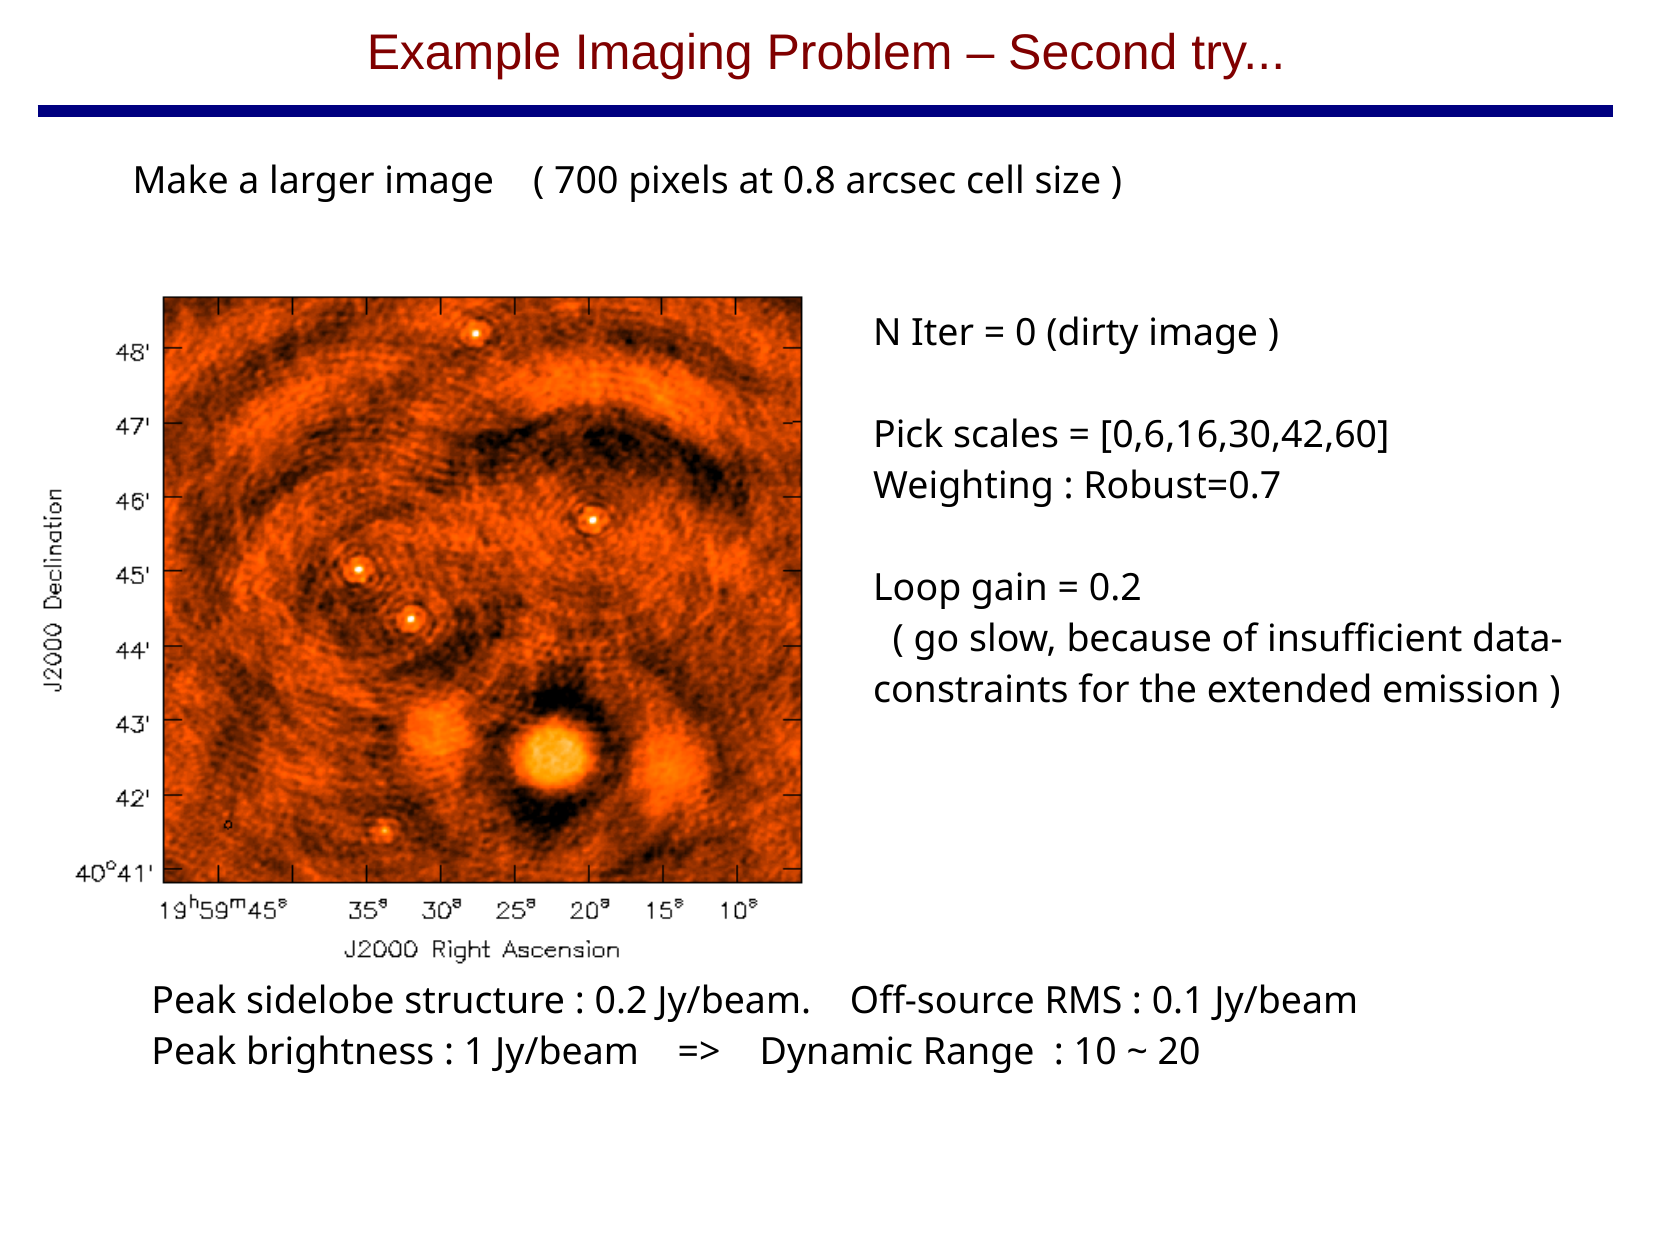

# Example Imaging Problem – Second try...
Make a larger image ( 700 pixels at 0.8 arcsec cell size )
N Iter = 0 (dirty image )
Pick scales = [0,6,16,30,42,60]
Weighting : Robust=0.7
Loop gain = 0.2
 ( go slow, because of insufficient data-constraints for the extended emission )
Peak sidelobe structure : 0.2 Jy/beam. Off-source RMS : 0.1 Jy/beam
Peak brightness : 1 Jy/beam => Dynamic Range : 10 ~ 20